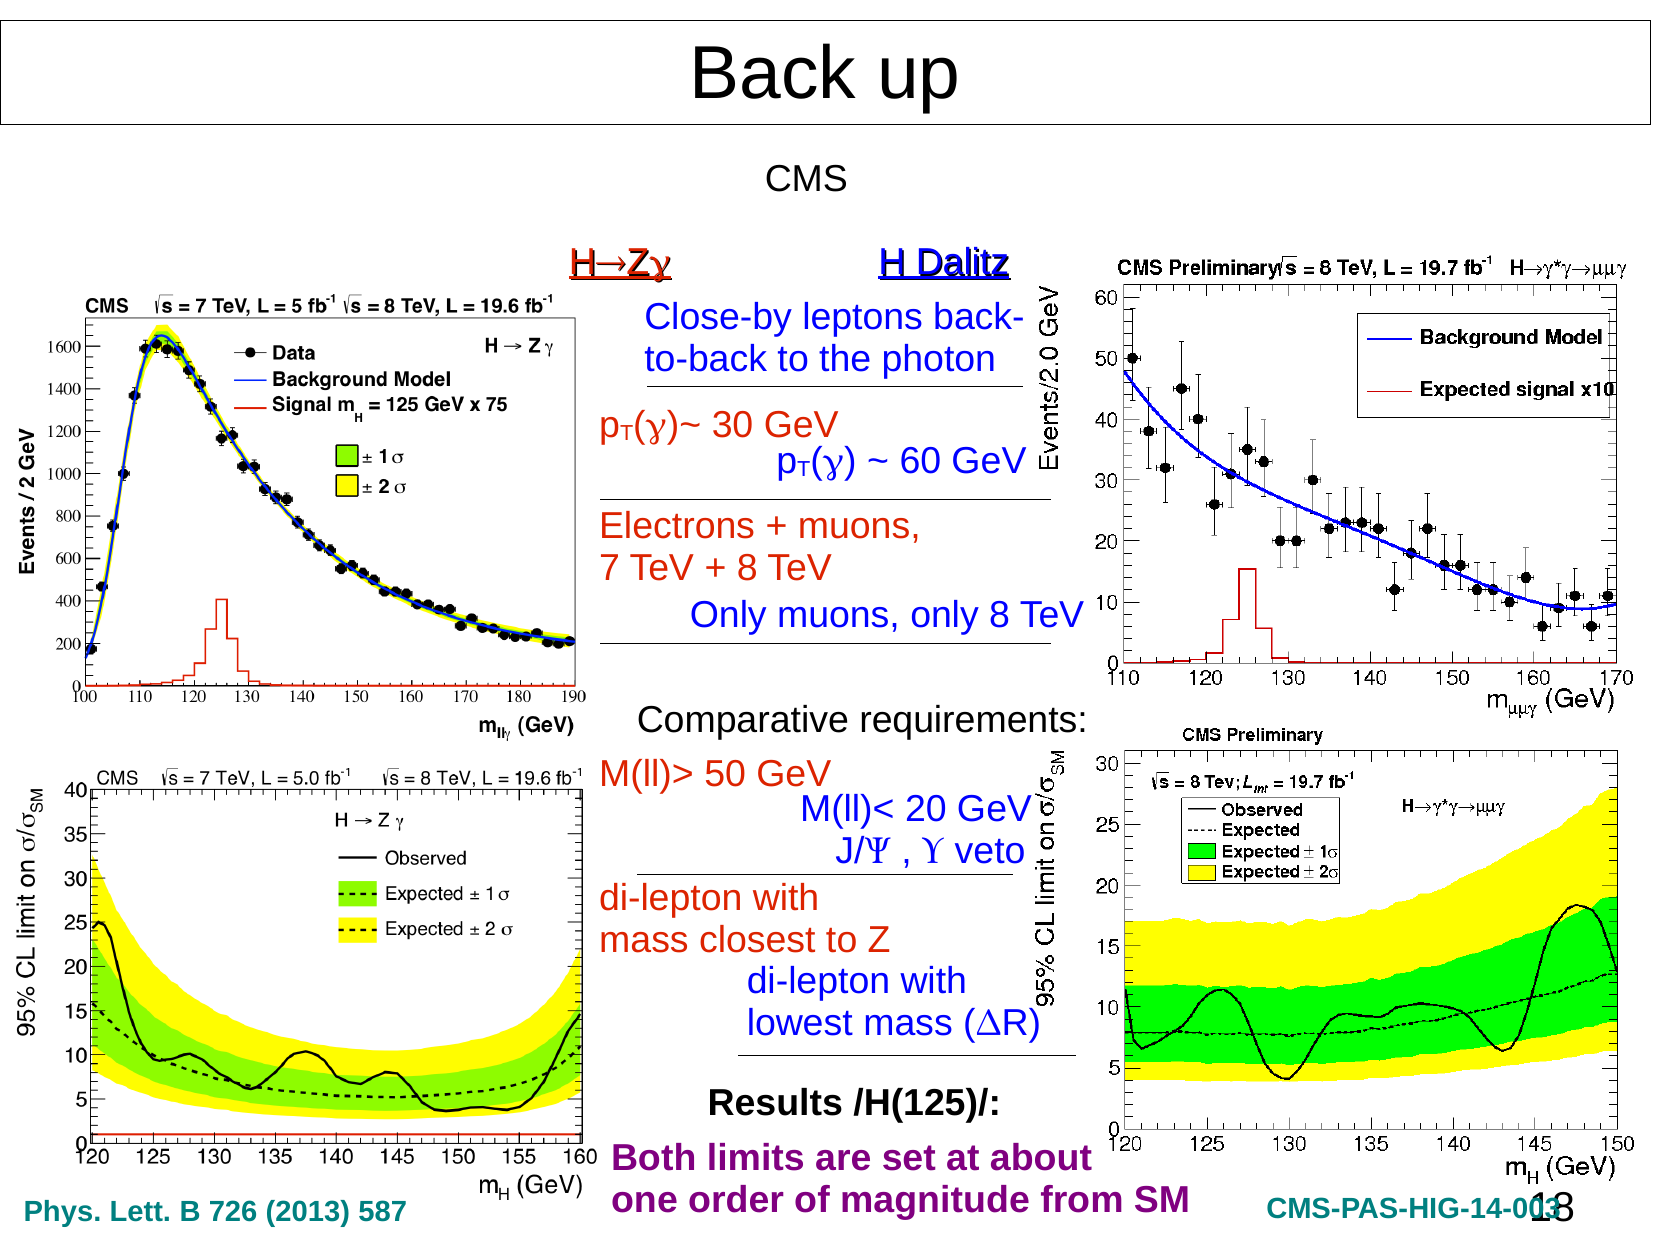

# Back up
CMS
HZ
H Dalitz
Close-by leptons back- to-back to the photon
pT()~ 30 GeV
pT() ~ 60 GeV
Electrons + muons,
7 TeV + 8 TeV
Only muons, only 8 TeV
Comparative requirements:
M(ll)> 50 GeV
M(ll)< 20 GeV
J/ ,  veto
di-lepton with
mass closest to Z
di-lepton with
lowest mass (R)
Results /H(125)/:
Both limits are set at about
one order of magnitude from SM
CMS-PAS-HIG-14-003
Phys. Lett. B 726 (2013) 587